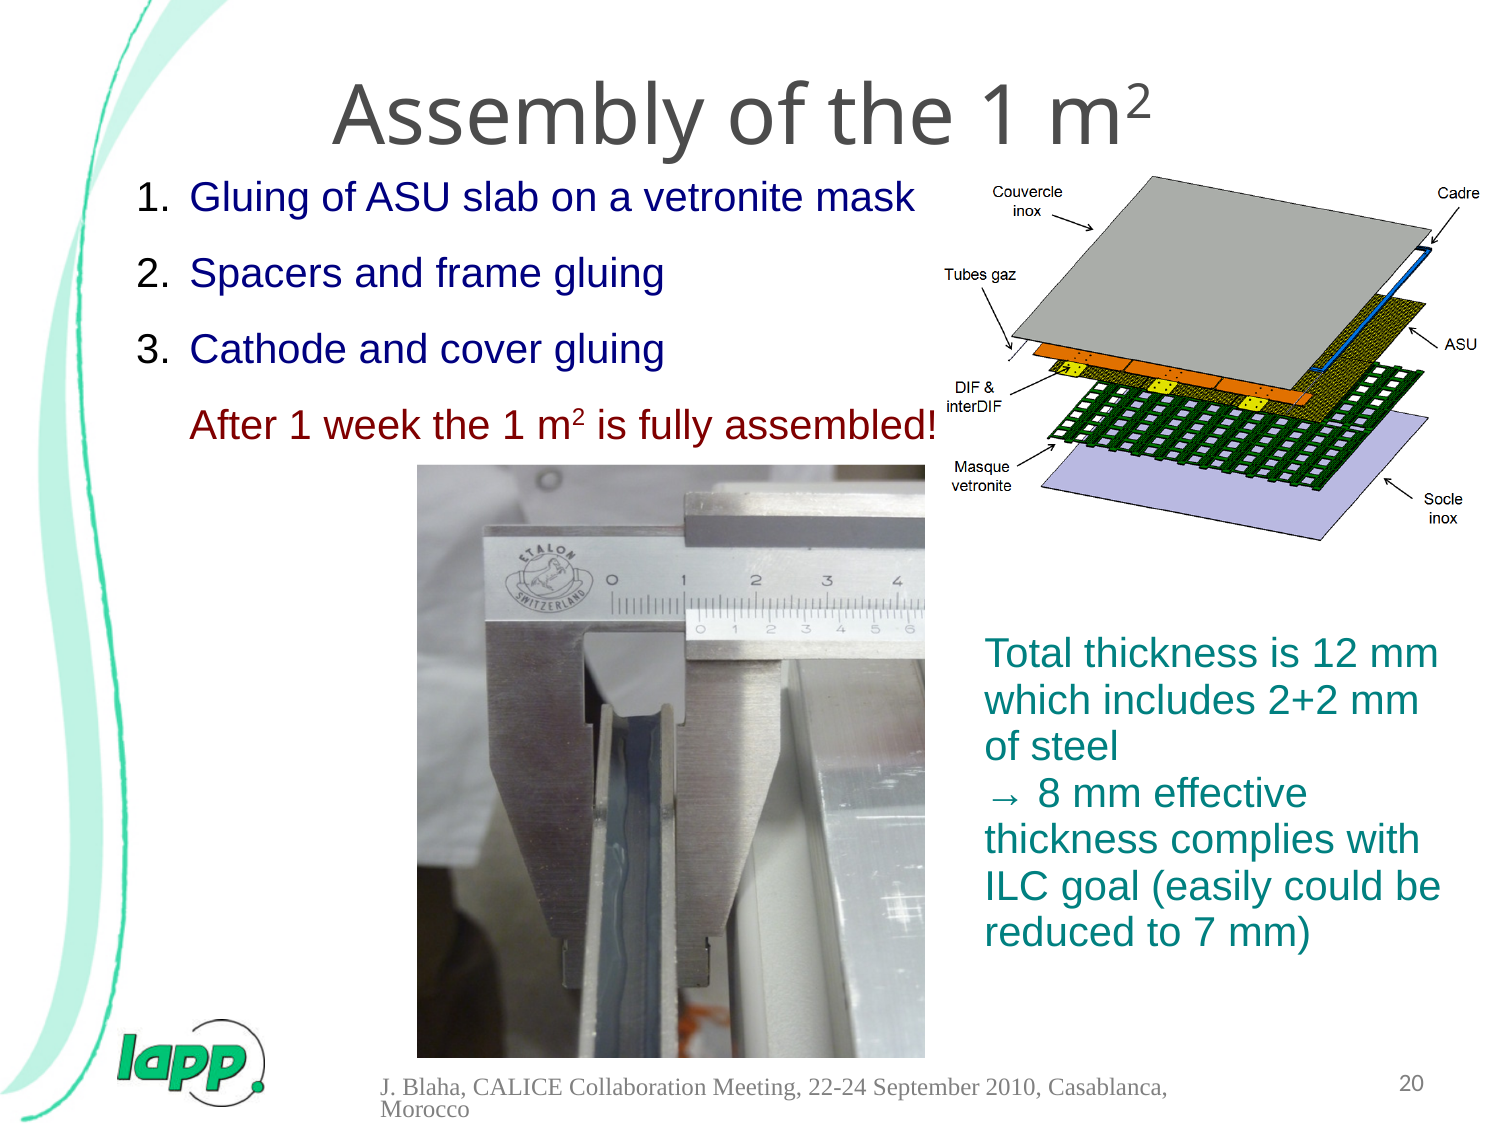

Assembly of the 1 m2
#
Gluing of ASU slab on a vetronite mask
Spacers and frame gluing
Cathode and cover gluing
After 1 week the 1 m2 is fully assembled!
Total thickness is 12 mm which includes 2+2 mm of steel
→ 8 mm effective thickness complies with ILC goal (easily could be
reduced to 7 mm)
20
J. Blaha, CALICE Collaboration Meeting, 22-24 September 2010, Casablanca, Morocco